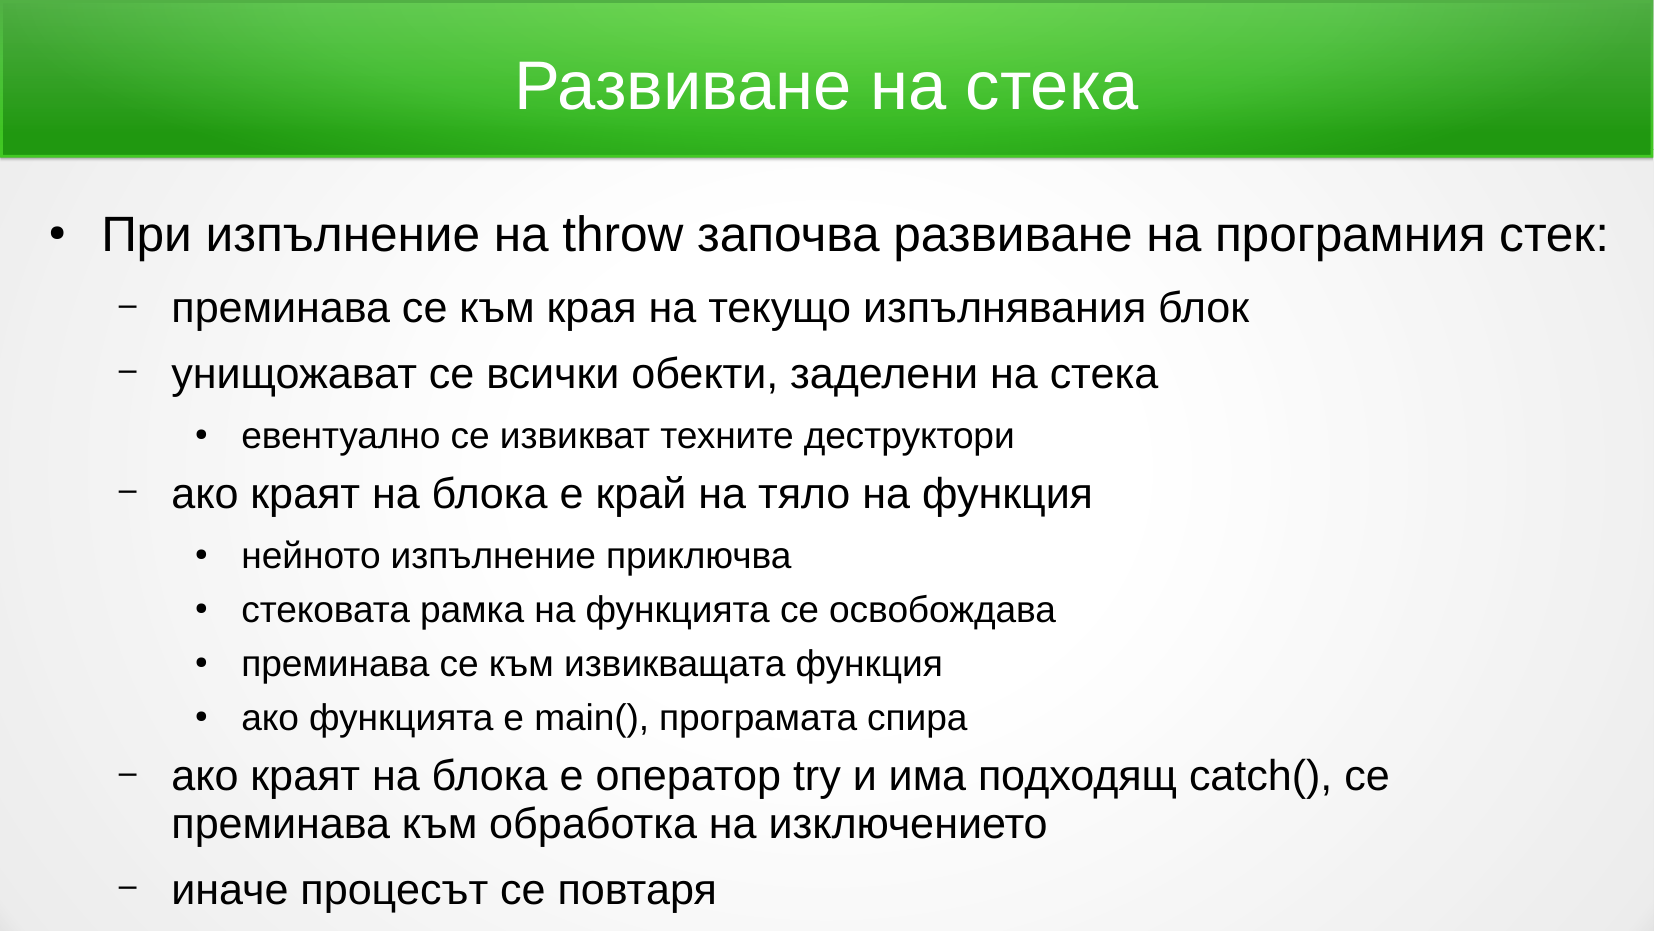

# Развиване на стека
При изпълнение на throw започва развиване на програмния стек:
преминава се към края на текущо изпълнявания блок
унищожават се всички обекти, заделени на стека
евентуално се извикват техните деструктори
ако краят на блока е край на тяло на функция
нейното изпълнение приключва
стековата рамка на функцията се освобождава
преминава се към извикващата функция
ако функцията е main(), програмата спира
ако краят на блока е оператор try и има подходящ catch(), се преминава към обработка на изключението
иначе процесът се повтаря